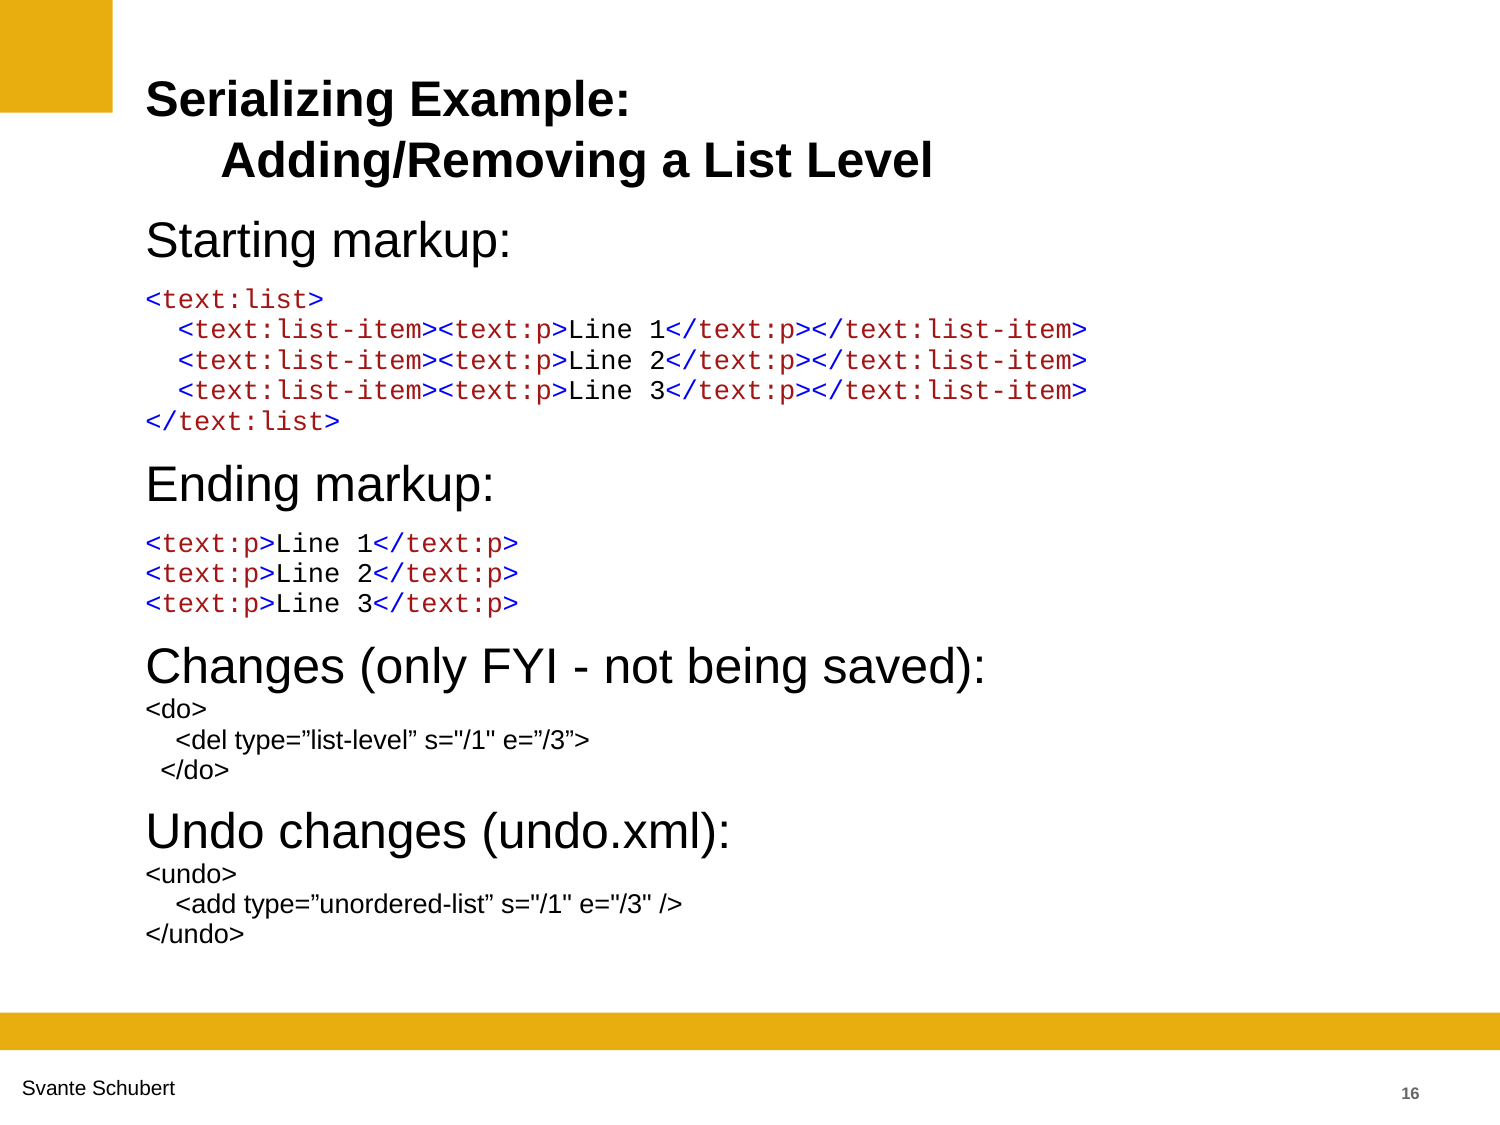

# Serializing Example: Adding/Removing a List Level
Starting markup:
<text:list>
 <text:list-item><text:p>Line 1</text:p></text:list-item>
 <text:list-item><text:p>Line 2</text:p></text:list-item>
 <text:list-item><text:p>Line 3</text:p></text:list-item>
</text:list>
Ending markup:
<text:p>Line 1</text:p>
<text:p>Line 2</text:p>
<text:p>Line 3</text:p>
Changes (only FYI - not being saved):
<do>
    <del type=”list-level” s="/1" e=”/3”>
  </do>
Undo changes (undo.xml):
<undo>
    <add type=”unordered-list” s="/1" e="/3" />
</undo>
Svante Schubert